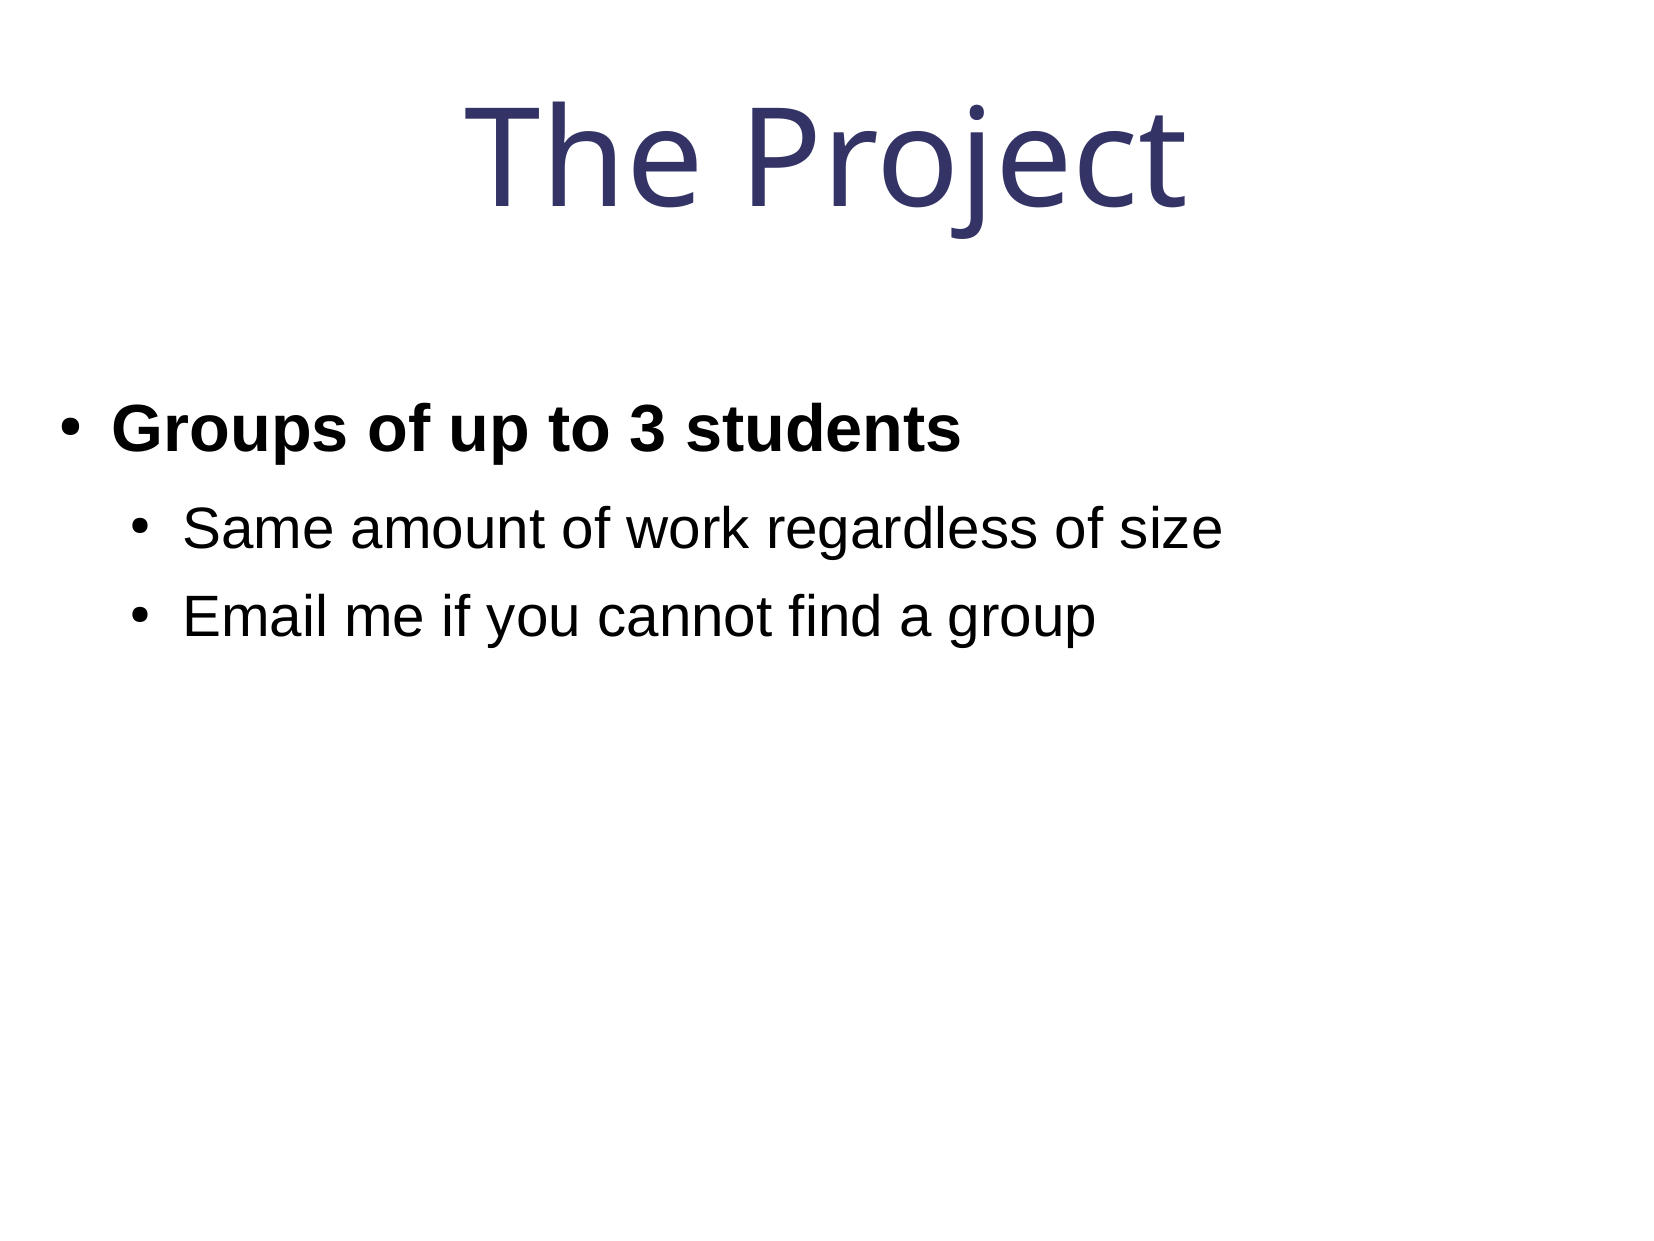

# The Project
Groups of up to 3 students
Same amount of work regardless of size
Email me if you cannot find a group